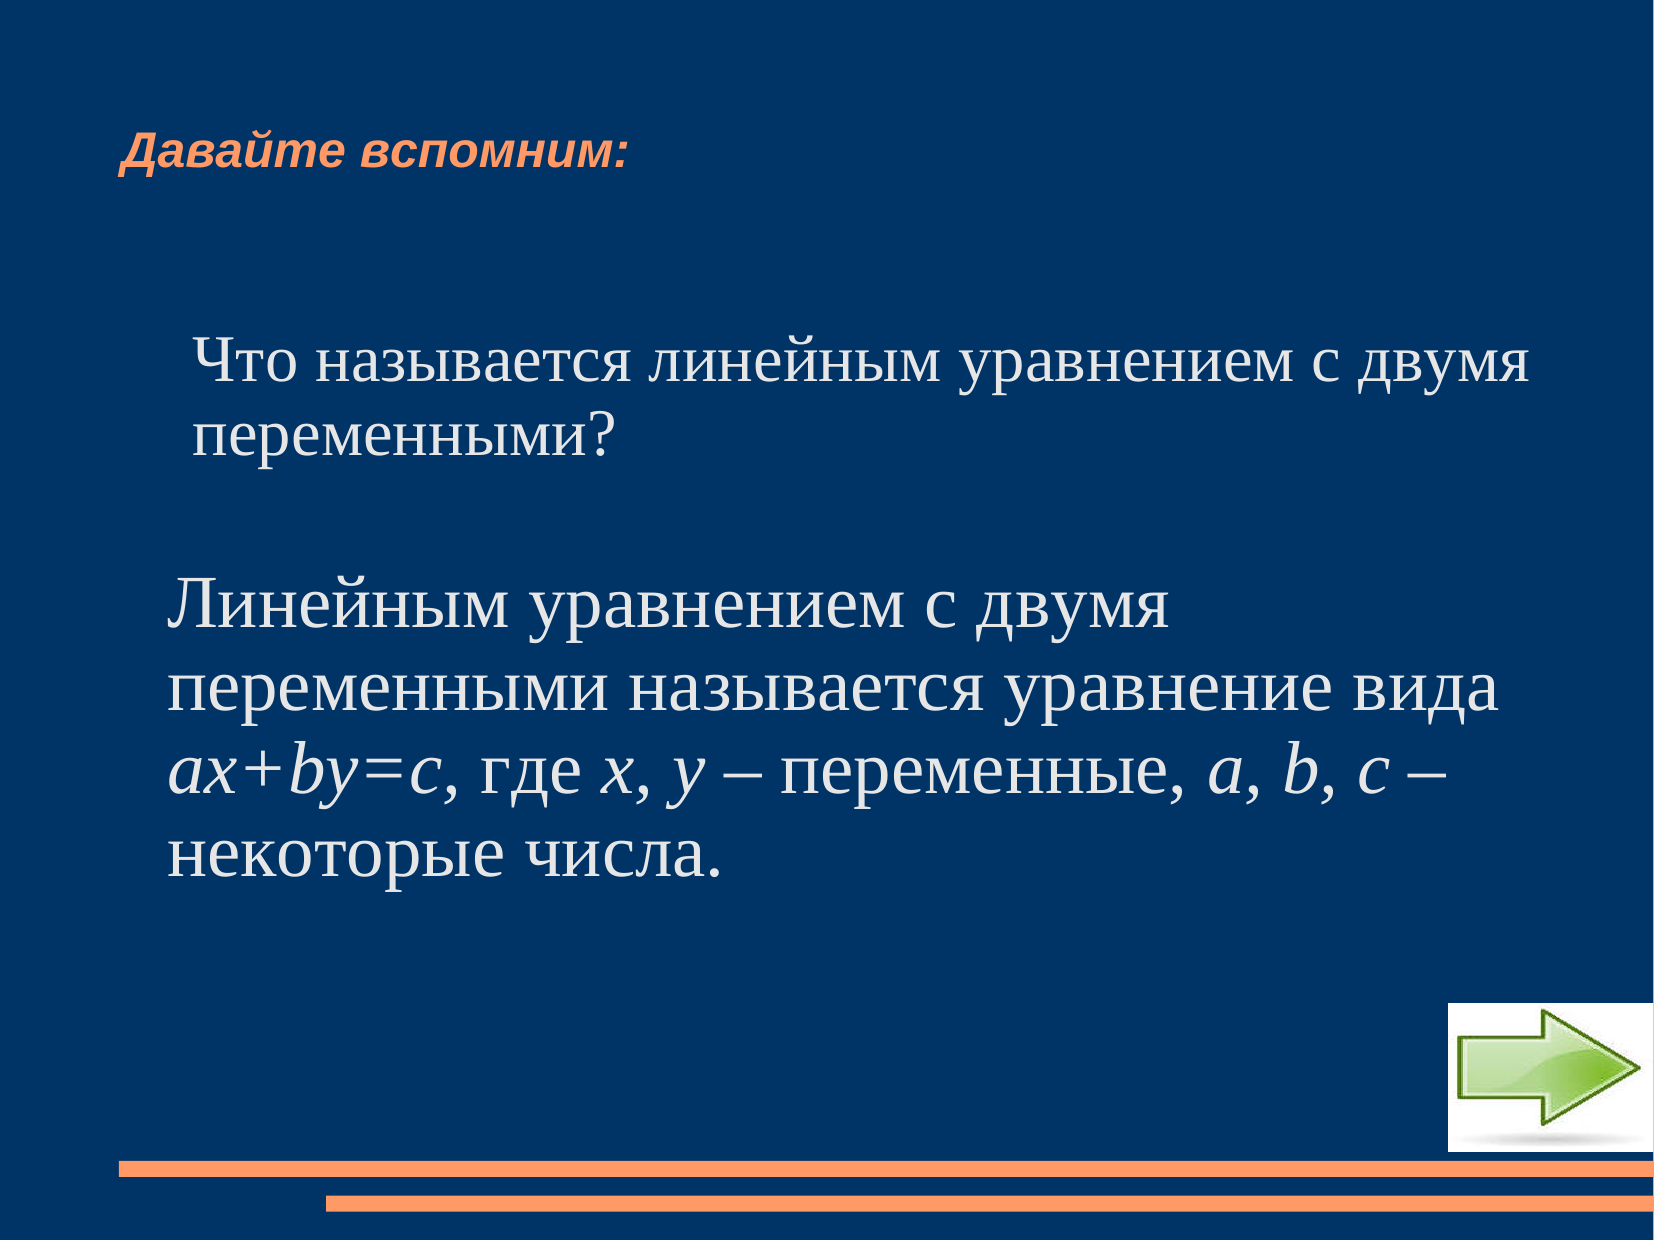

# Давайте вспомним:
Что называется линейным уравнением с двумя переменными?
Линейным уравнением с двумя переменными называется уравнение вида ах+by=c, где х, у – переменные, а, b, c – некоторые числа.